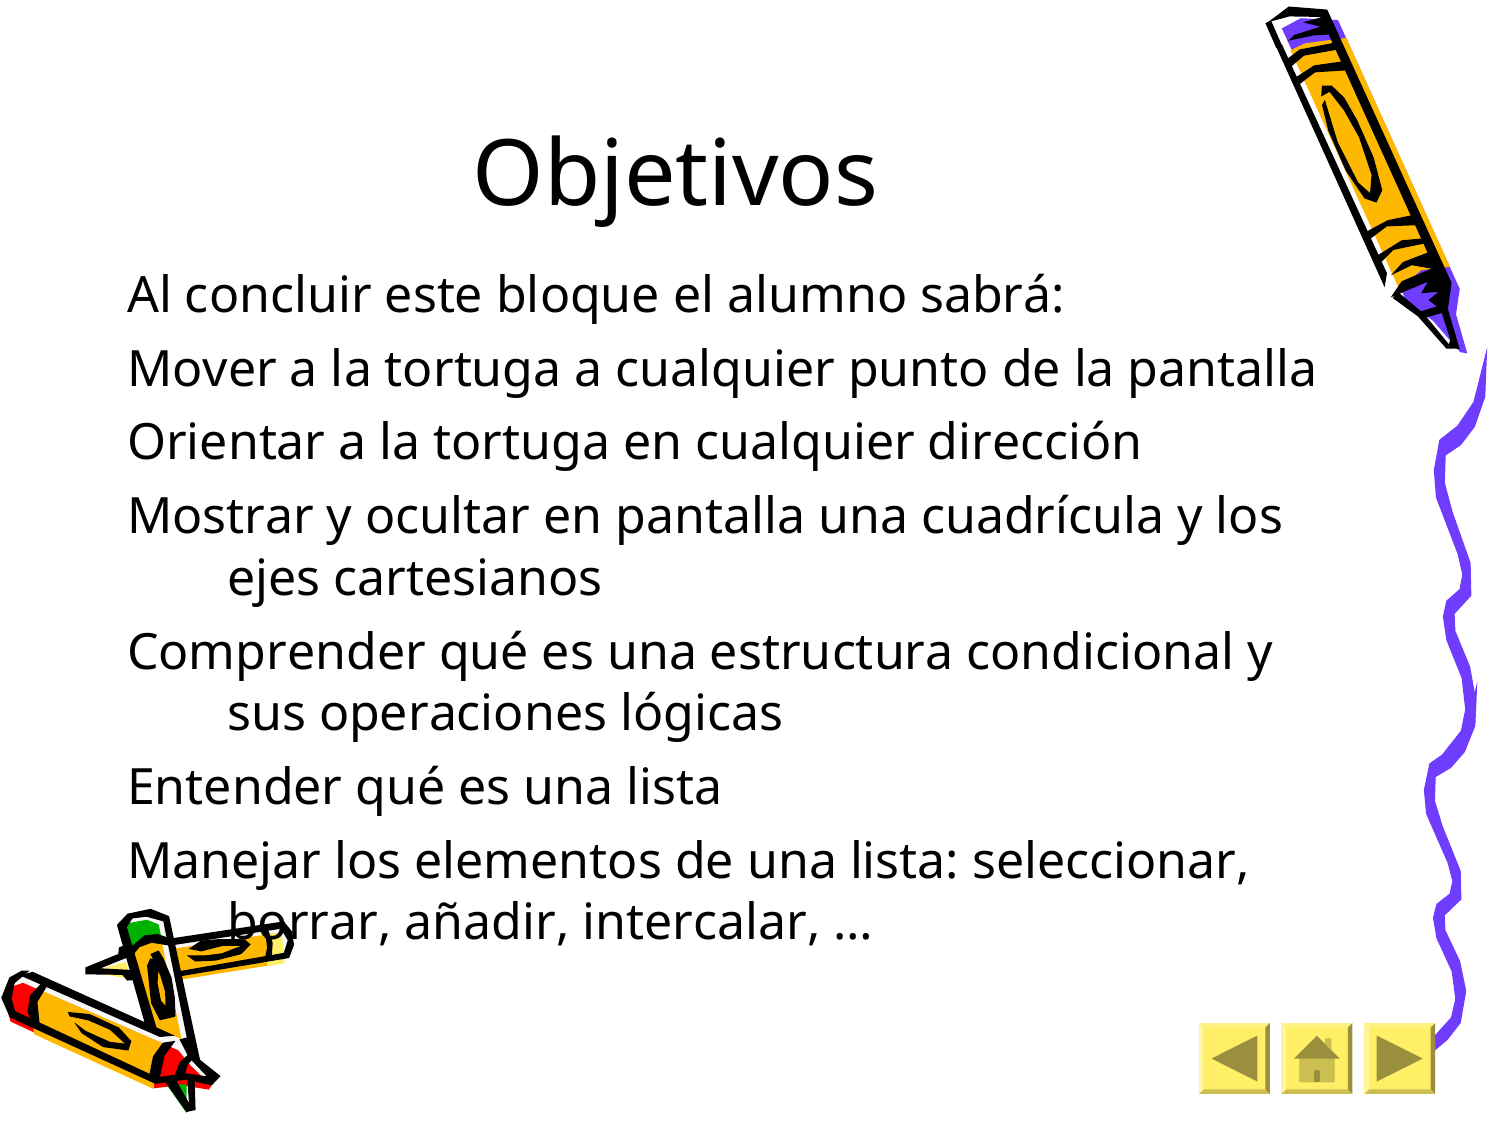

# Objetivos
Al concluir este bloque el alumno sabrá:
Mover a la tortuga a cualquier punto de la pantalla
Orientar a la tortuga en cualquier dirección
Mostrar y ocultar en pantalla una cuadrícula y los ejes cartesianos
Comprender qué es una estructura condicional y sus operaciones lógicas
Entender qué es una lista
Manejar los elementos de una lista: seleccionar, borrar, añadir, intercalar, …